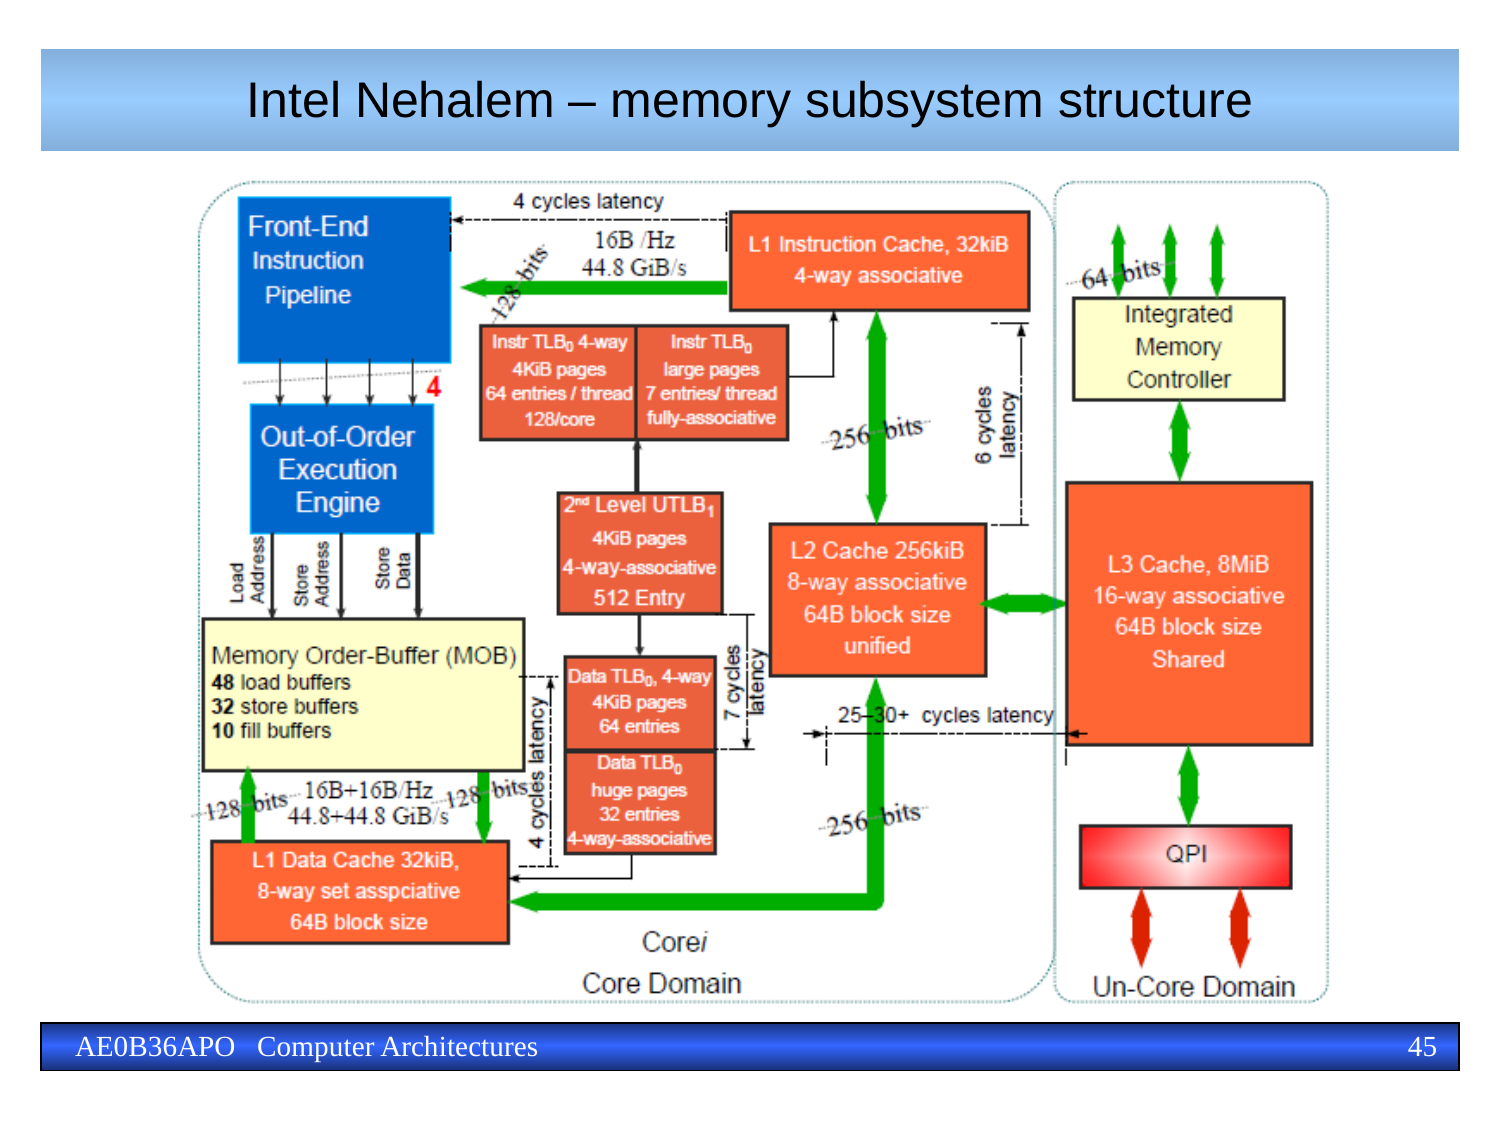

# Intel Nehalem – memory subsystem structure
AE0B36APO Computer Architectures
45